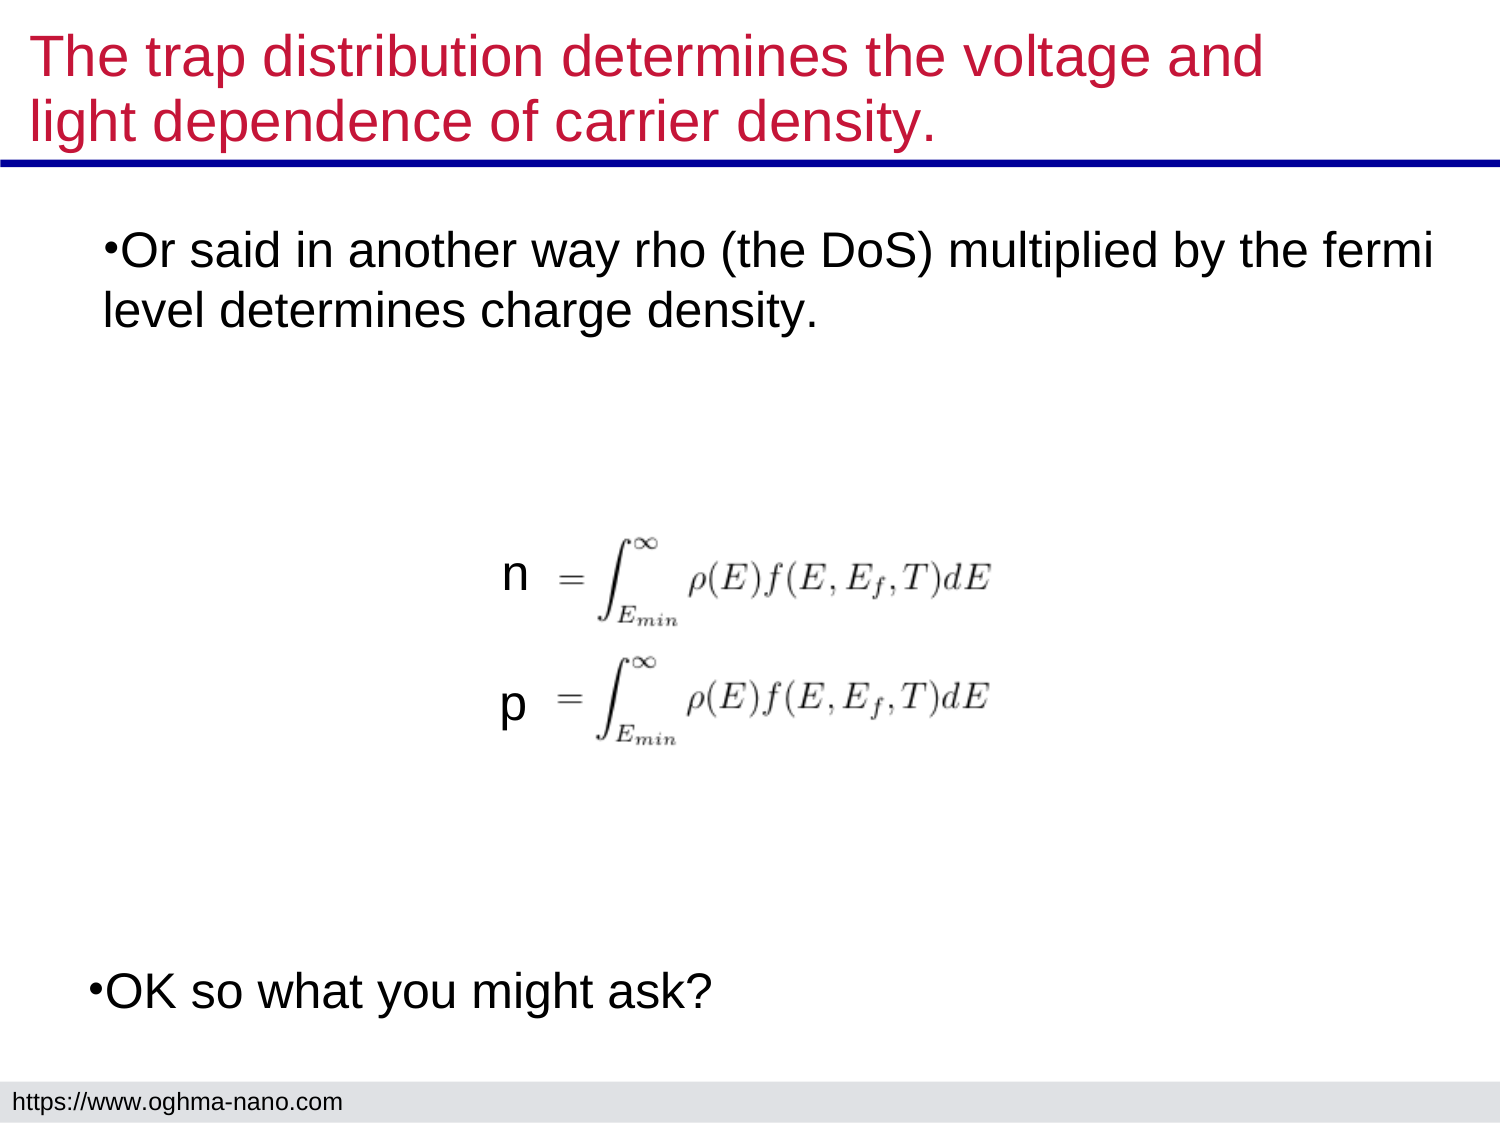

# The trap distribution determines the voltage and light dependence of carrier density.
Or said in another way rho (the DoS) multiplied by the fermi level determines charge density.
n
p
OK so what you might ask?